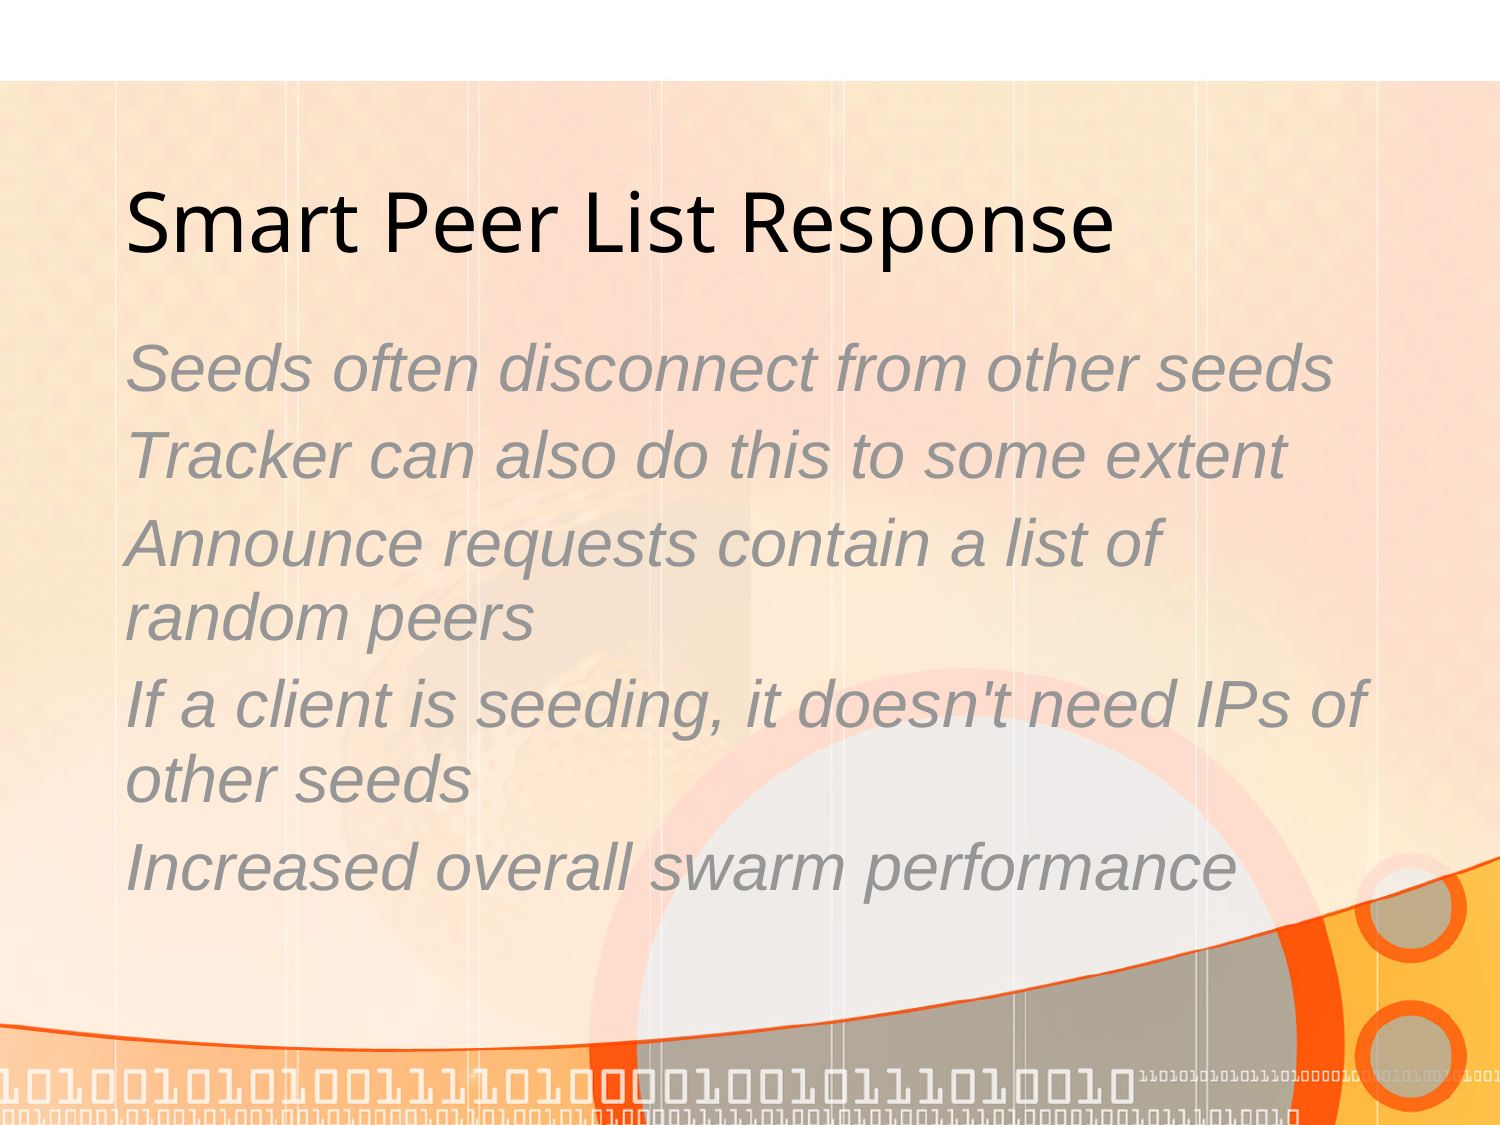

# Smart Peer List Response
Seeds often disconnect from other seeds
Tracker can also do this to some extent
Announce requests contain a list of random peers
If a client is seeding, it doesn't need IPs of other seeds
Increased overall swarm performance